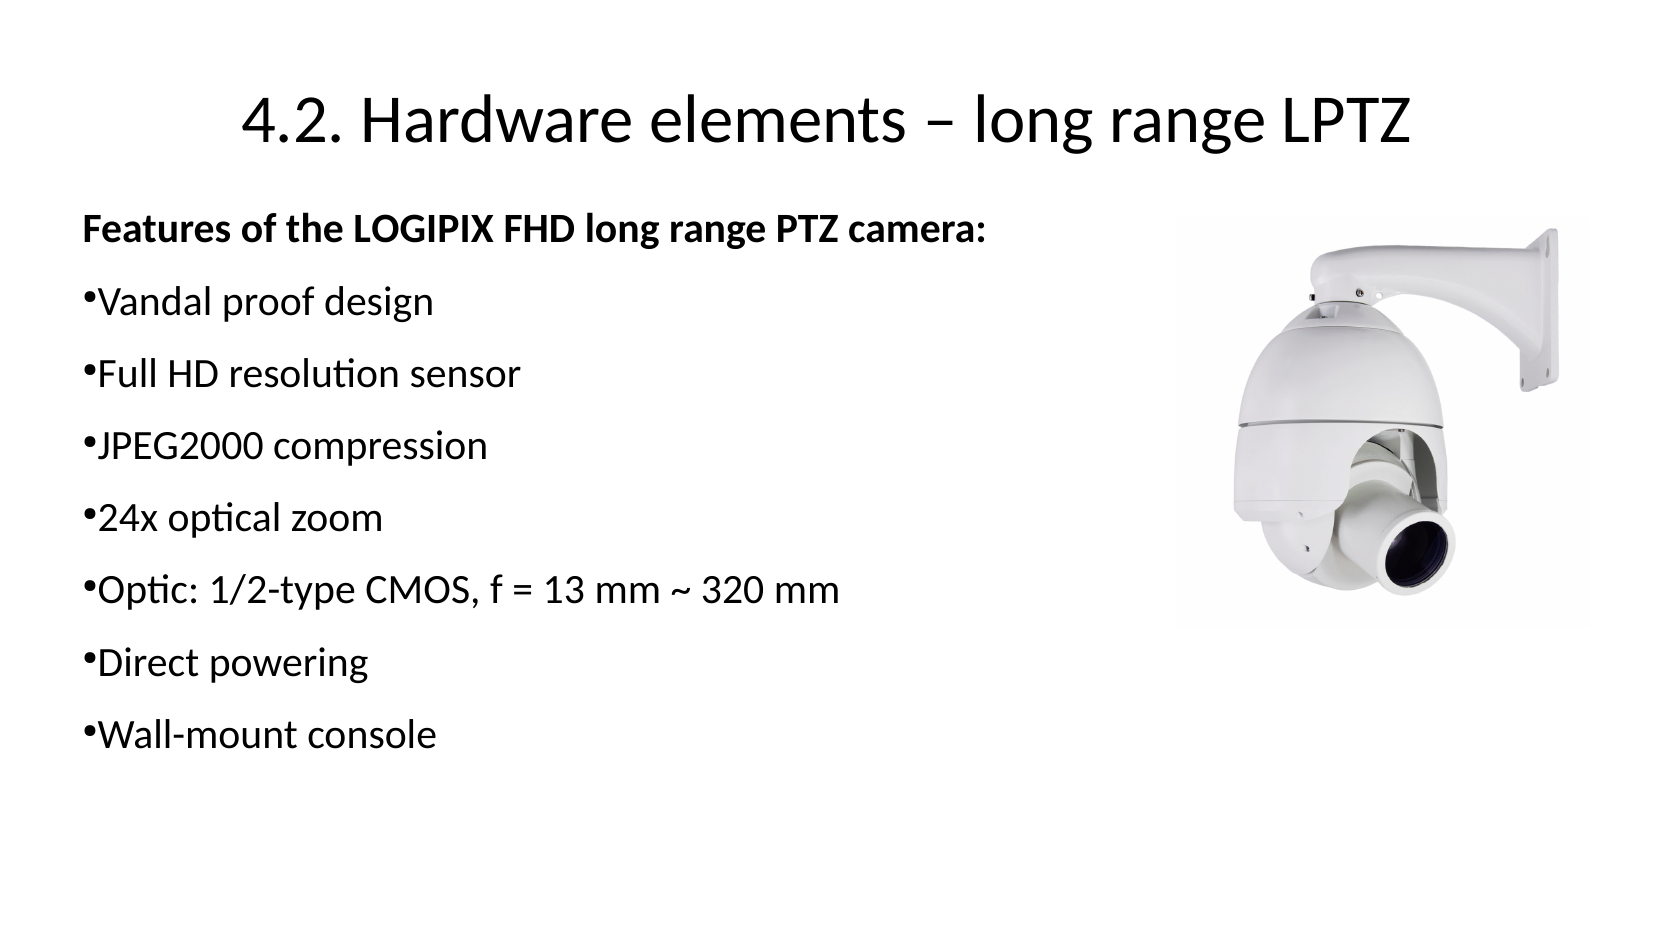

# 4.2. Hardware elements – long range LPTZ
Features of the LOGIPIX FHD long range PTZ camera:
Vandal proof design
Full HD resolution sensor
JPEG2000 compression
24x optical zoom
Optic: 1/2-type CMOS, f = 13 mm ~ 320 mm
Direct powering
Wall-mount console